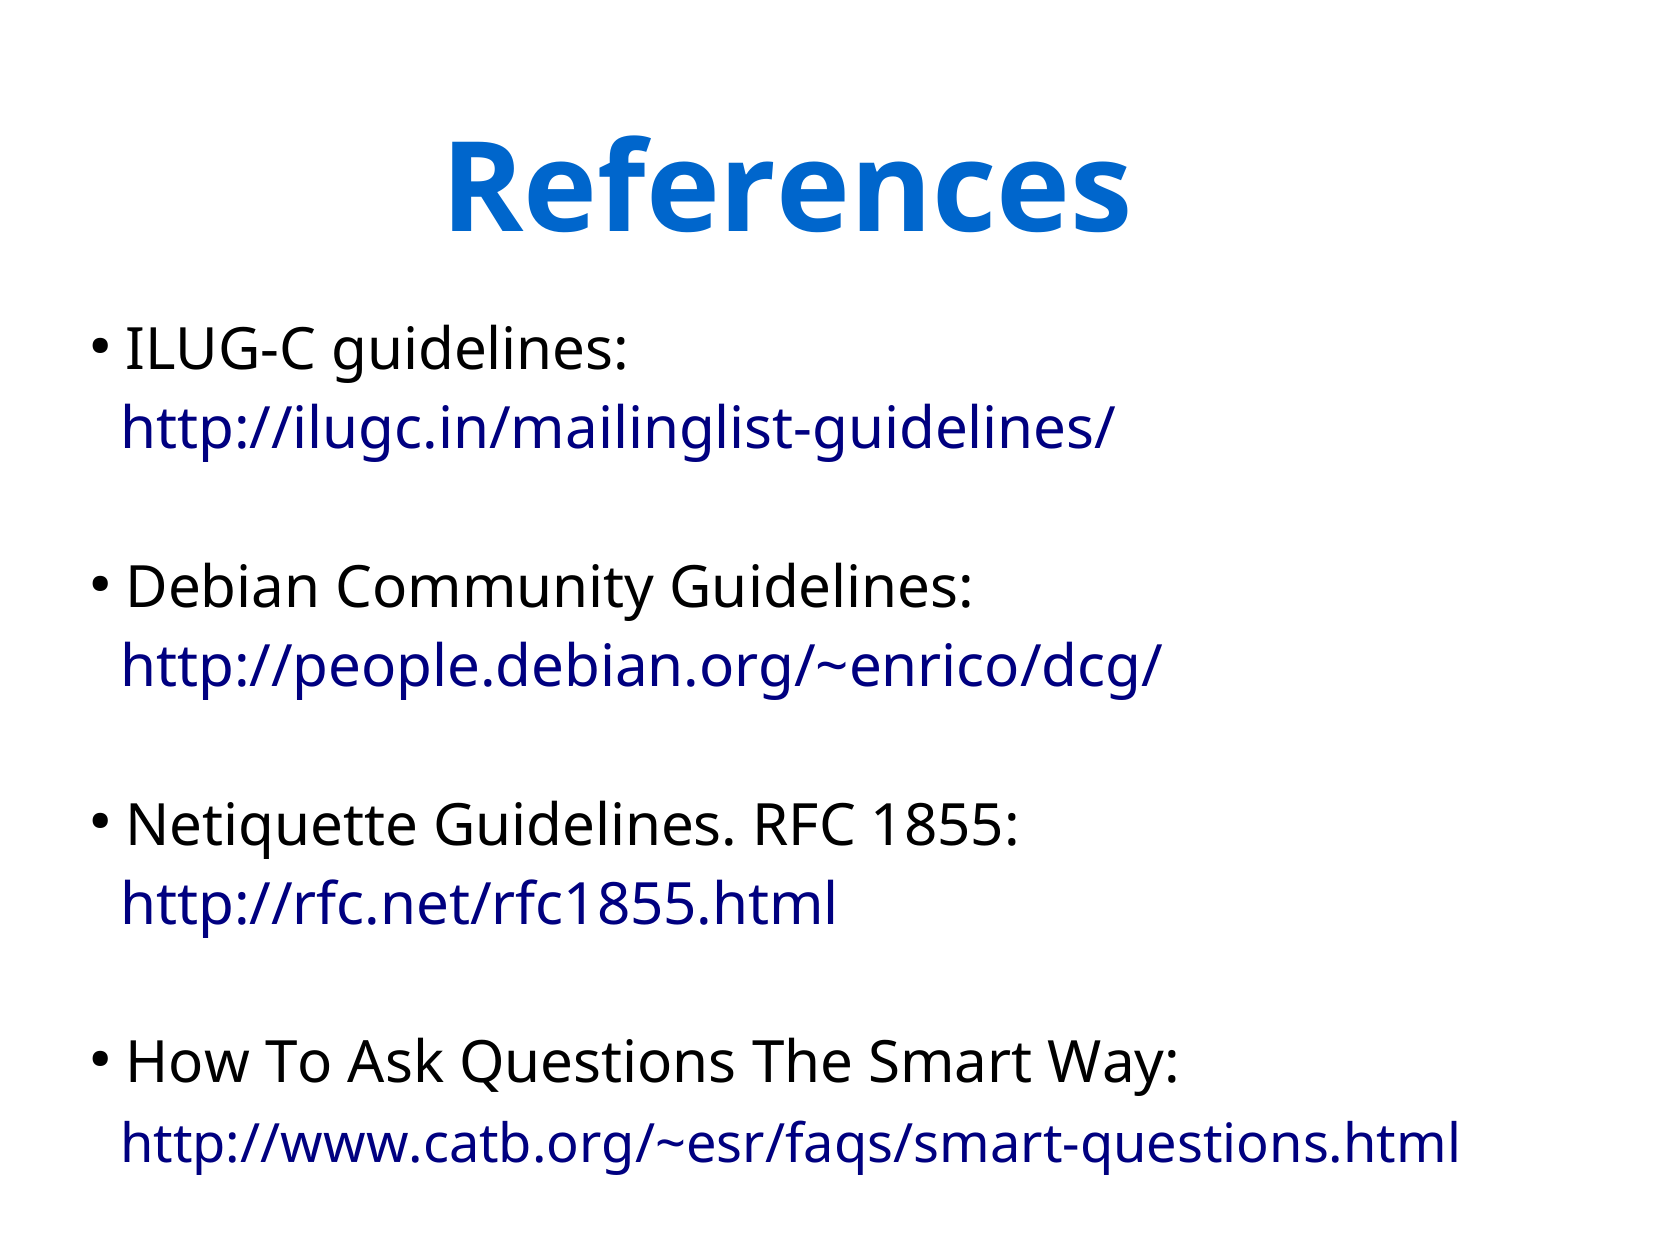

References
 ILUG-C guidelines:
 http://ilugc.in/mailinglist-guidelines/
 Debian Community Guidelines:
 http://people.debian.org/~enrico/dcg/
 Netiquette Guidelines. RFC 1855:
 http://rfc.net/rfc1855.html
 How To Ask Questions The Smart Way:
 http://www.catb.org/~esr/faqs/smart-questions.html